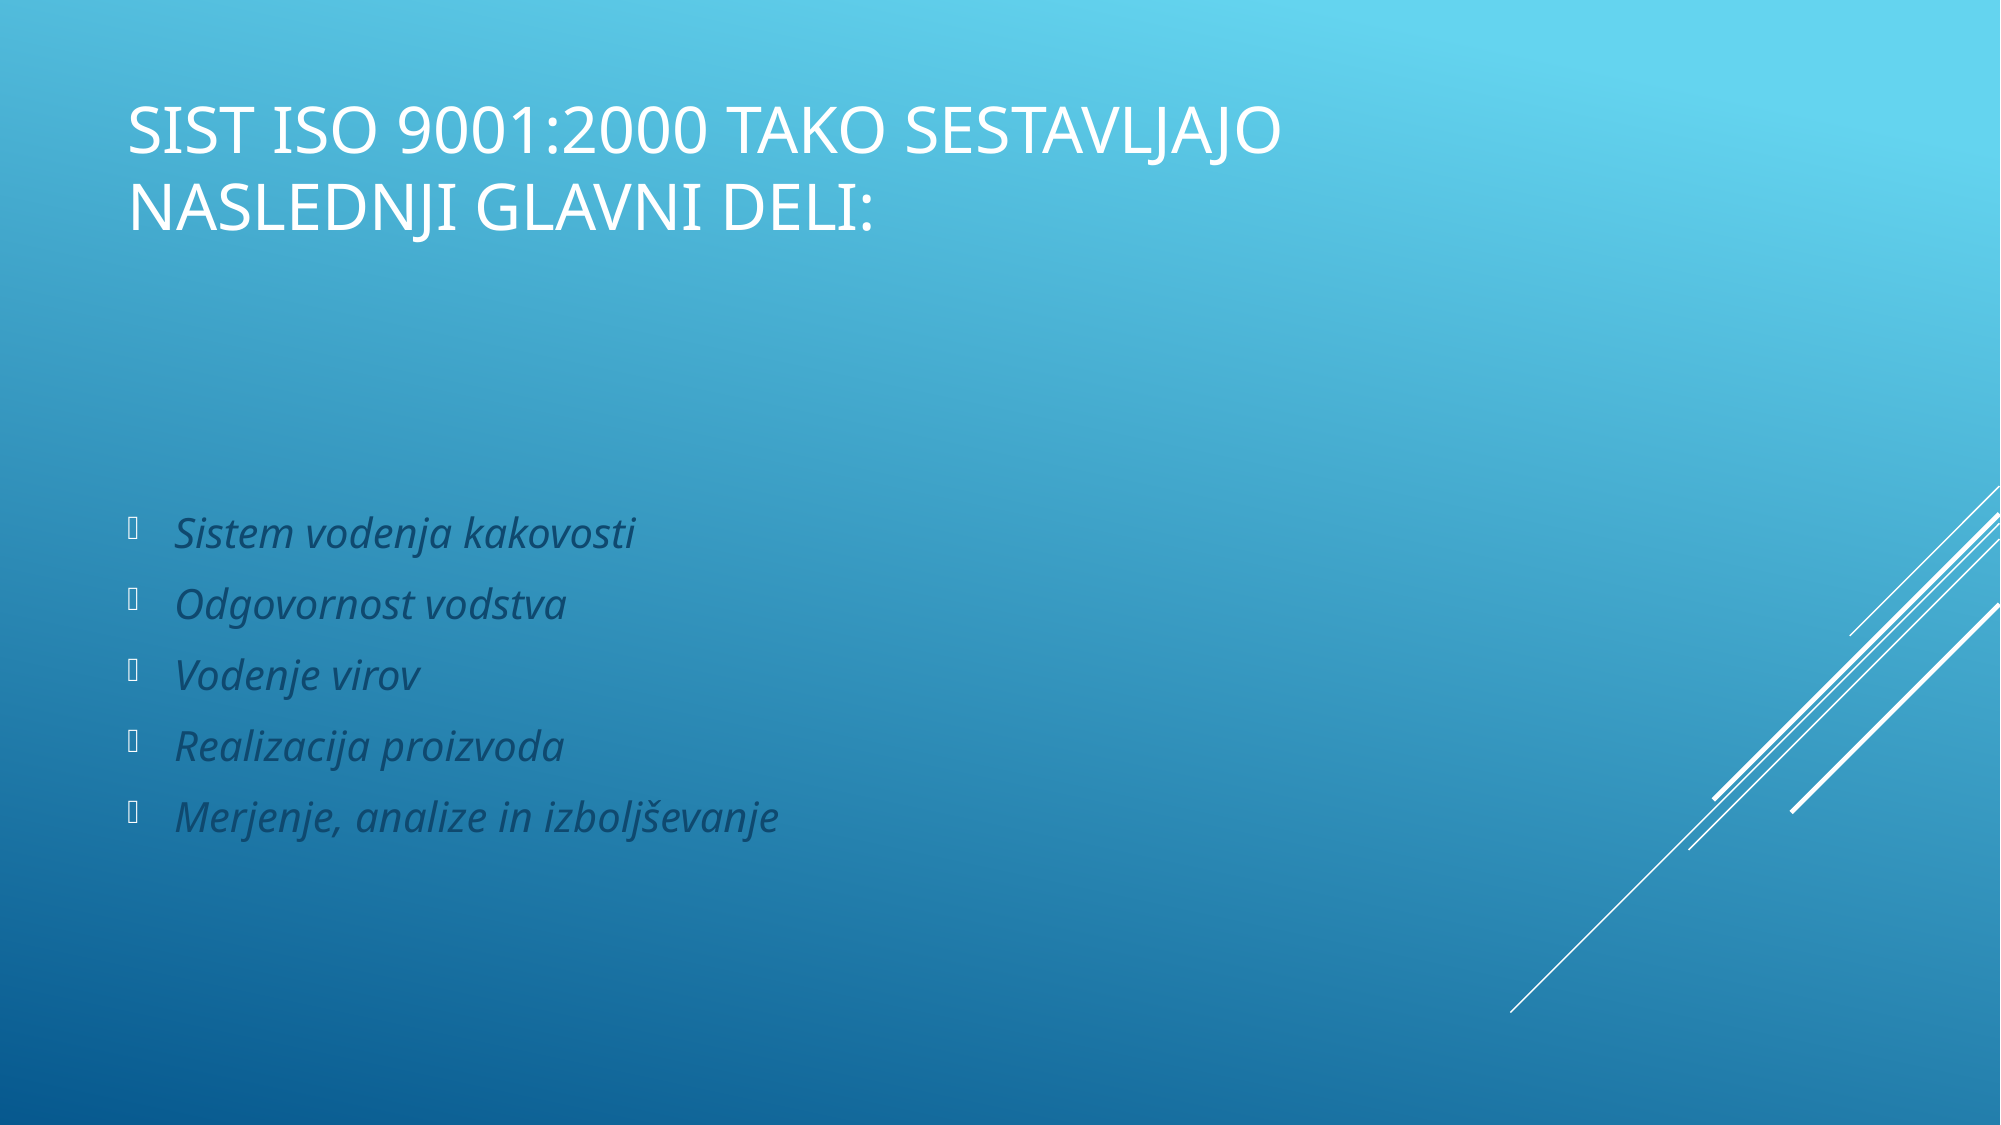

# SIST ISO 9001:2000 tako sestavljajo naslednji glavni deli:
Sistem vodenja kakovosti
Odgovornost vodstva
Vodenje virov
Realizacija proizvoda
Merjenje, analize in izboljševanje